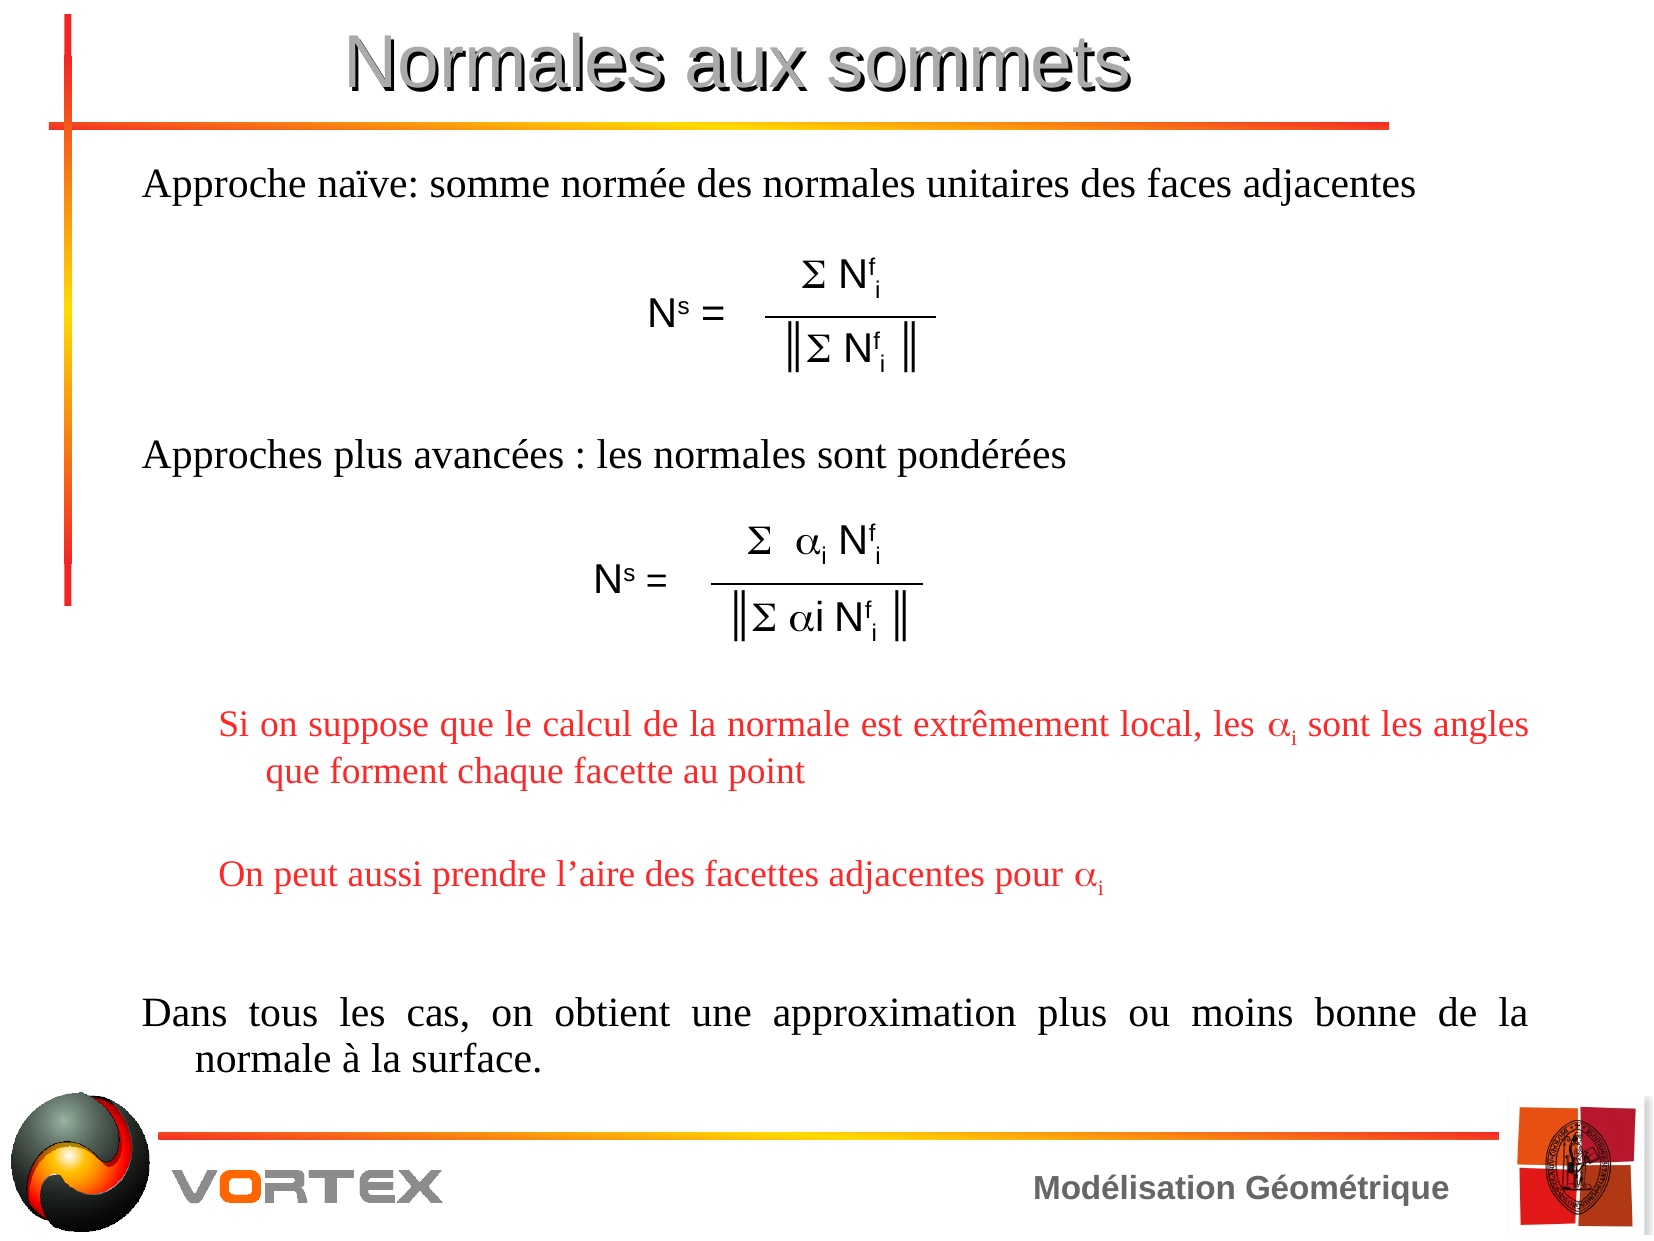

# Normales aux sommets
Approche naïve: somme normée des normales unitaires des faces adjacentes
Approches plus avancées : les normales sont pondérées
Si on suppose que le calcul de la normale est extrêmement local, les i sont les angles que forment chaque facette au point
On peut aussi prendre l’aire des facettes adjacentes pour i
Dans tous les cas, on obtient une approximation plus ou moins bonne de la normale à la surface.
 Nfi
Ns =
 ║ Nfi ║
 i Nfi
Ns =
 ║ i Nfi ║